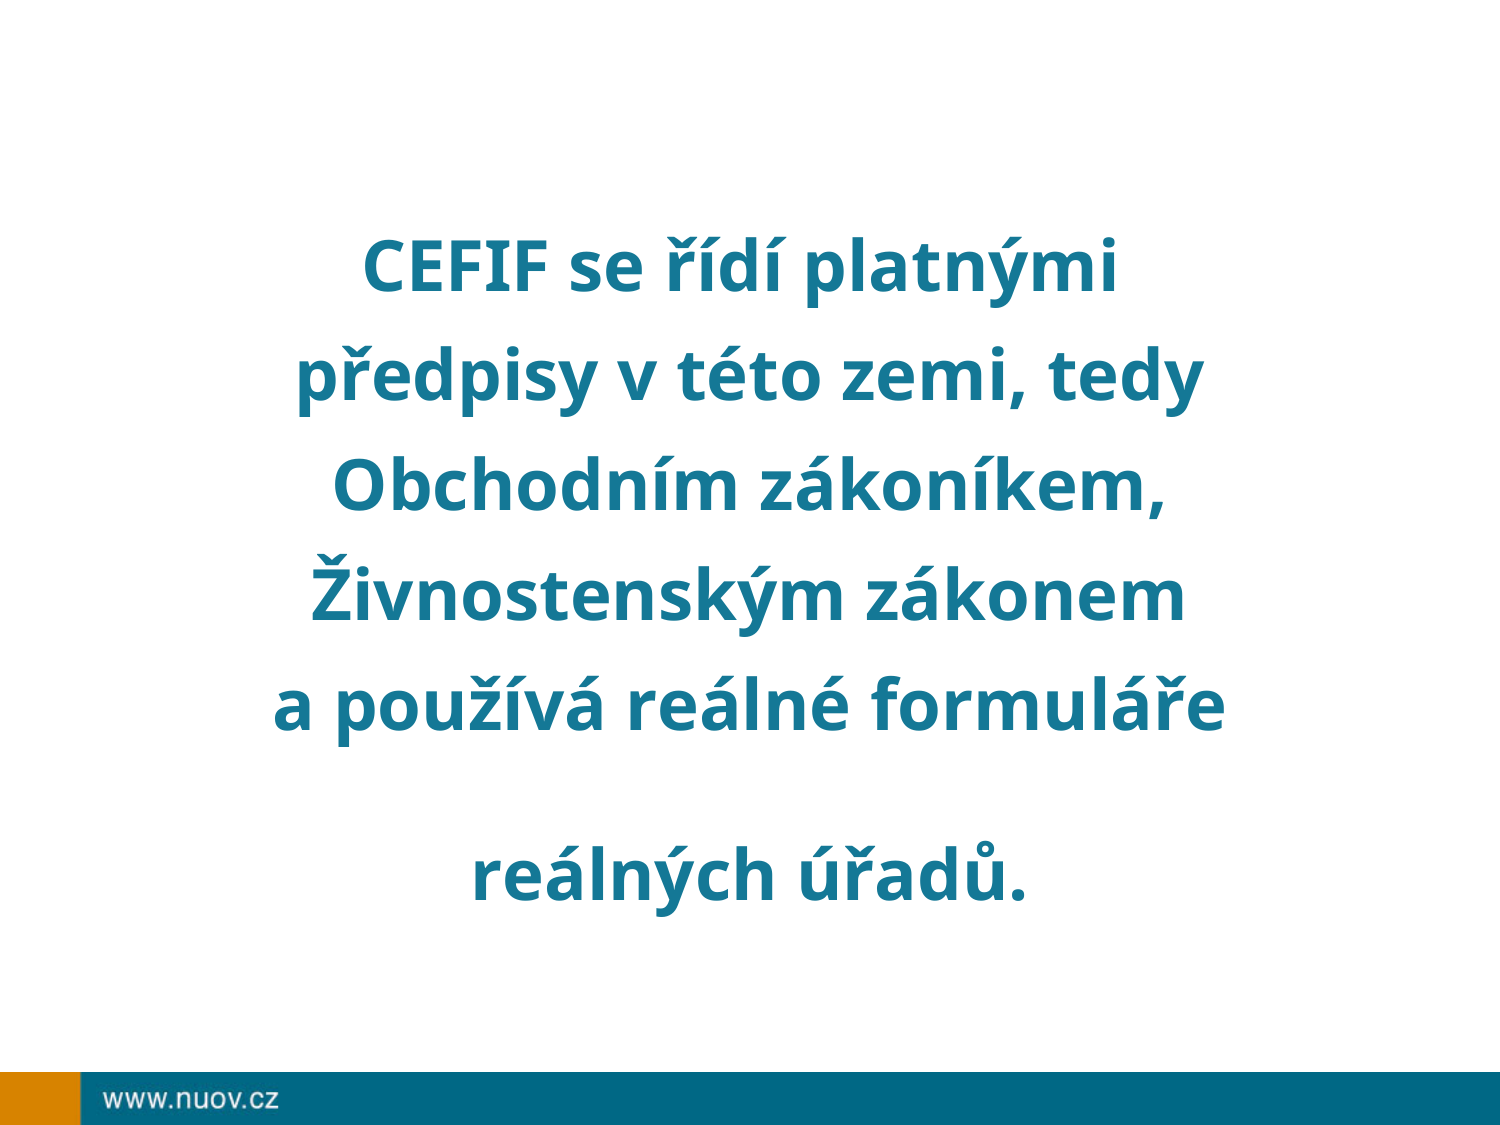

CEFIF se řídí platnými
předpisy v této zemi, tedy
Obchodním zákoníkem,
Živnostenským zákonem
a používá reálné formuláře
reálných úřadů.